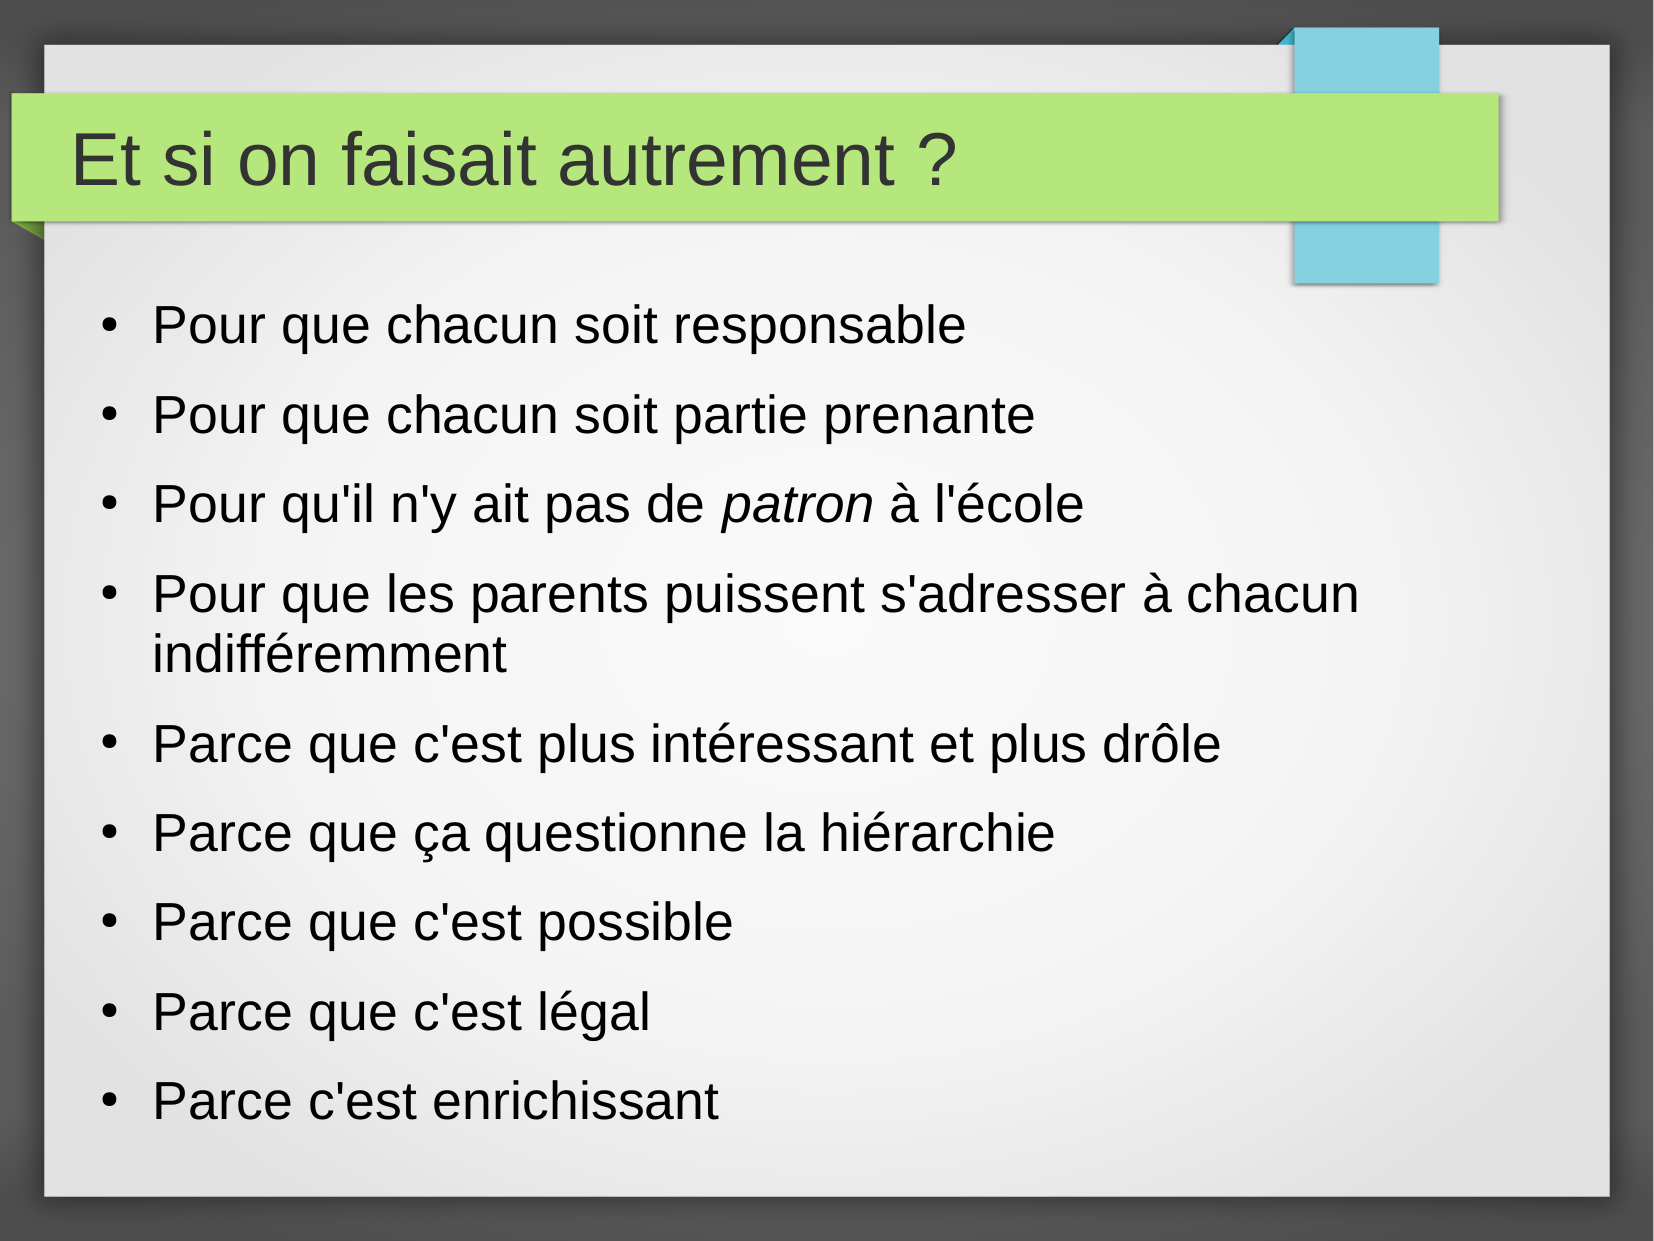

# Et si on faisait autrement ?
Pour que chacun soit responsable
Pour que chacun soit partie prenante
Pour qu'il n'y ait pas de patron à l'école
Pour que les parents puissent s'adresser à chacun indifféremment
Parce que c'est plus intéressant et plus drôle
Parce que ça questionne la hiérarchie
Parce que c'est possible
Parce que c'est légal
Parce c'est enrichissant